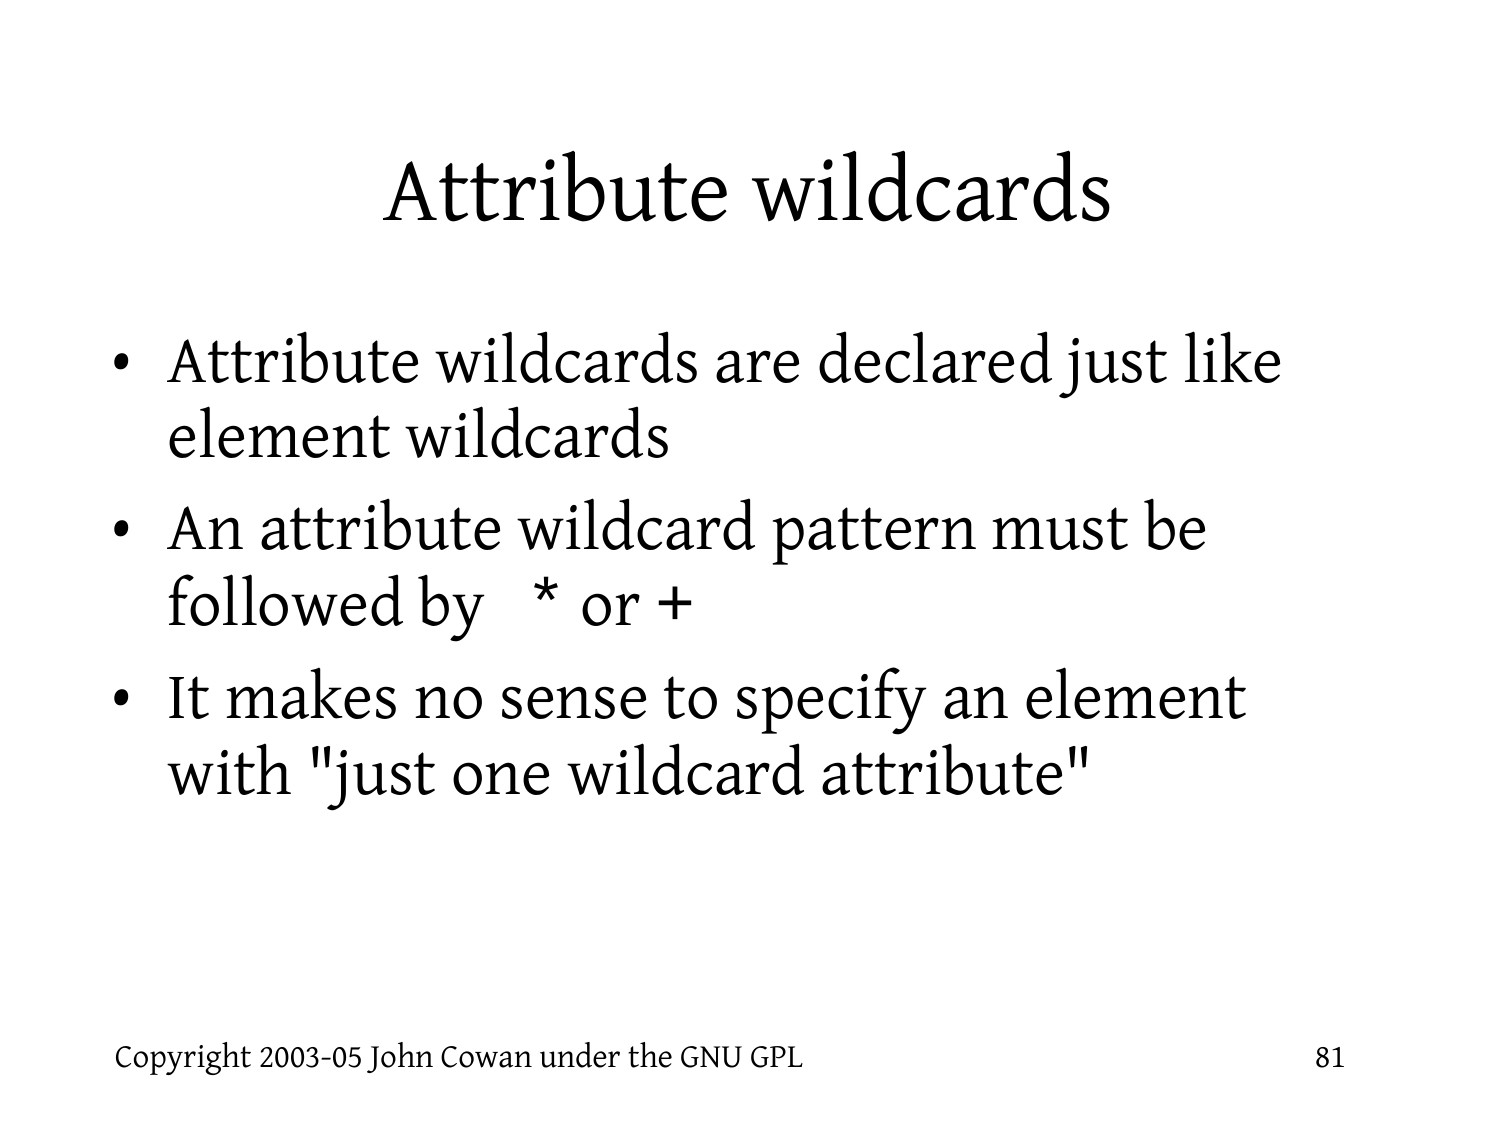

# Attribute wildcards
Attribute wildcards are declared just like element wildcards
An attribute wildcard pattern must be followed by * or +
It makes no sense to specify an element with "just one wildcard attribute"